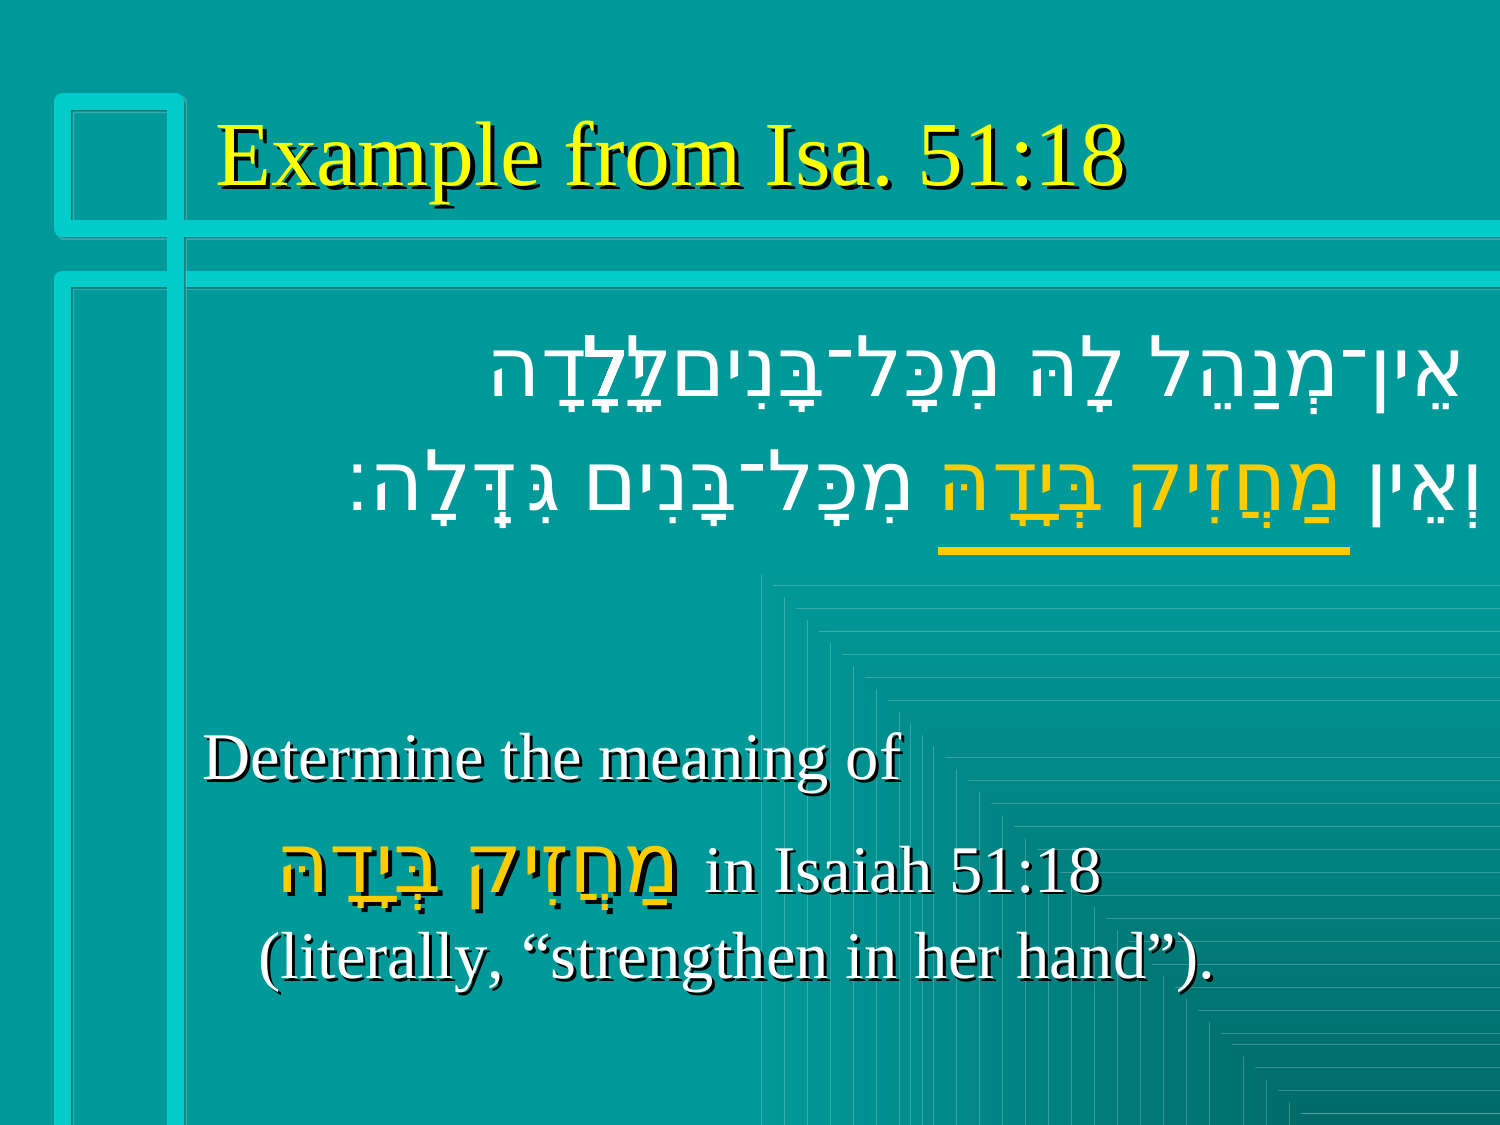

# Example from Isa. 51:18
 אֵין־מְנַהֵל לָהּ מִכָּל־בָּנִים יָלָ֑דָה
וְאֵין מַחֲזִיק בְּיָדָהּ מִכָּל־בָּנִים גִּדֵּֽלָה׃
Determine the meaning of
 מַחֲזִיק בְּיָדָהּ in Isaiah 51:18
(literally, “strengthen in her hand”).